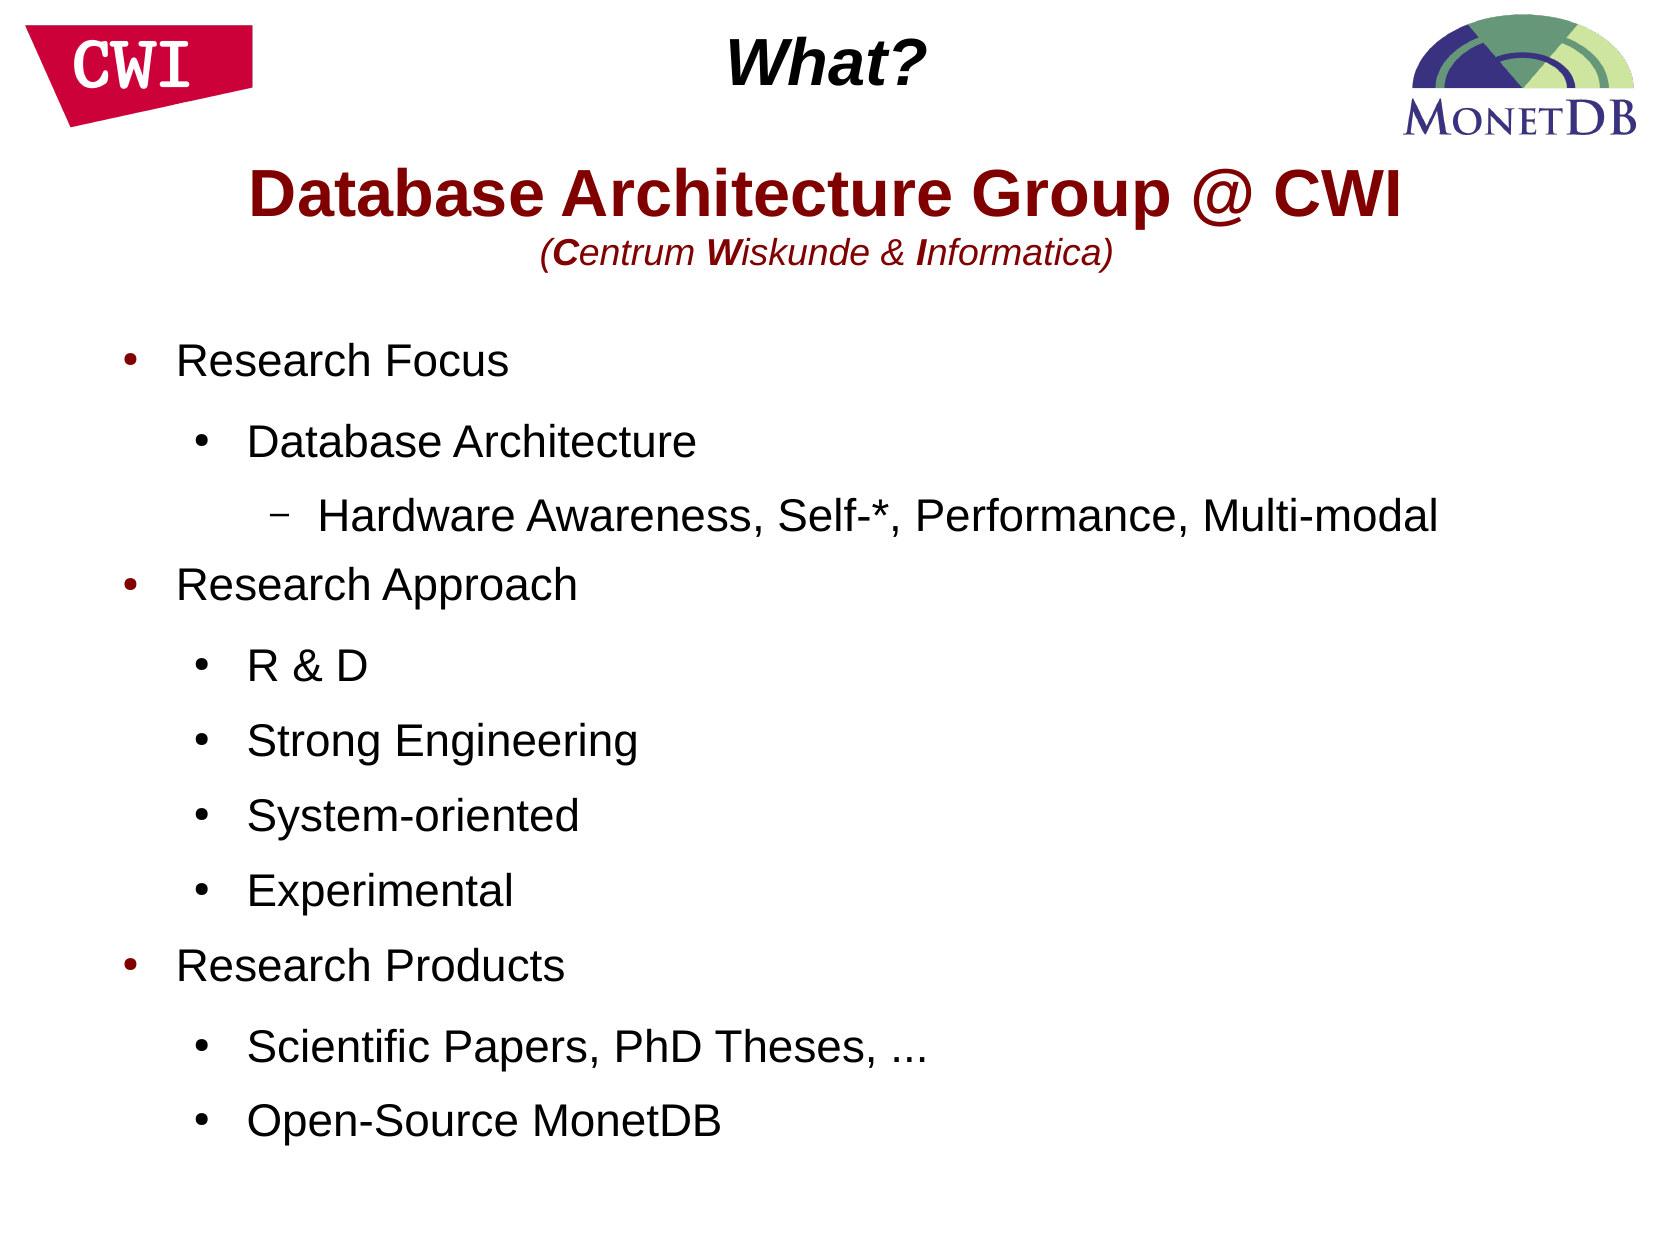

What?
# Database Architecture Group @ CWI (Centrum Wiskunde & Informatica)
Research Focus
Database Architecture
Hardware Awareness, Self-*, Performance, Multi-modal
Research Approach
R & D
Strong Engineering
System-oriented
Experimental
Research Products
Scientific Papers, PhD Theses, ...
Open-Source MonetDB